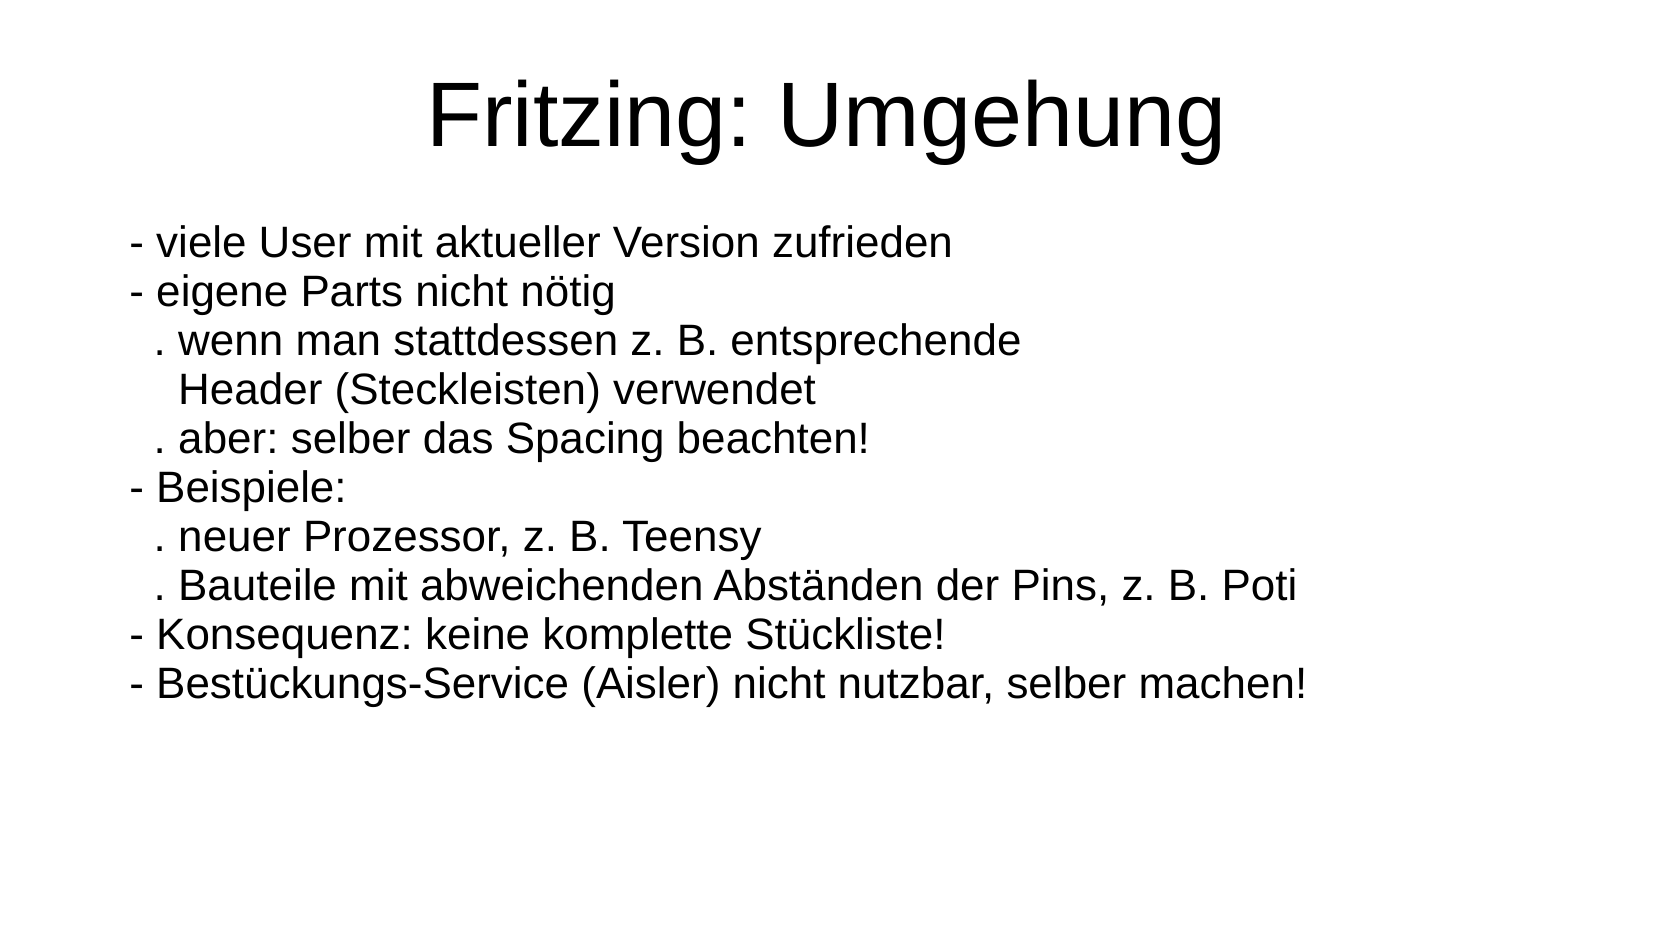

# Fritzing: Umgehung
- viele User mit aktueller Version zufrieden
- eigene Parts nicht nötig
 . wenn man stattdessen z. B. entsprechende
 Header (Steckleisten) verwendet
 . aber: selber das Spacing beachten!
- Beispiele:
 . neuer Prozessor, z. B. Teensy
 . Bauteile mit abweichenden Abständen der Pins, z. B. Poti
- Konsequenz: keine komplette Stückliste!
- Bestückungs-Service (Aisler) nicht nutzbar, selber machen!